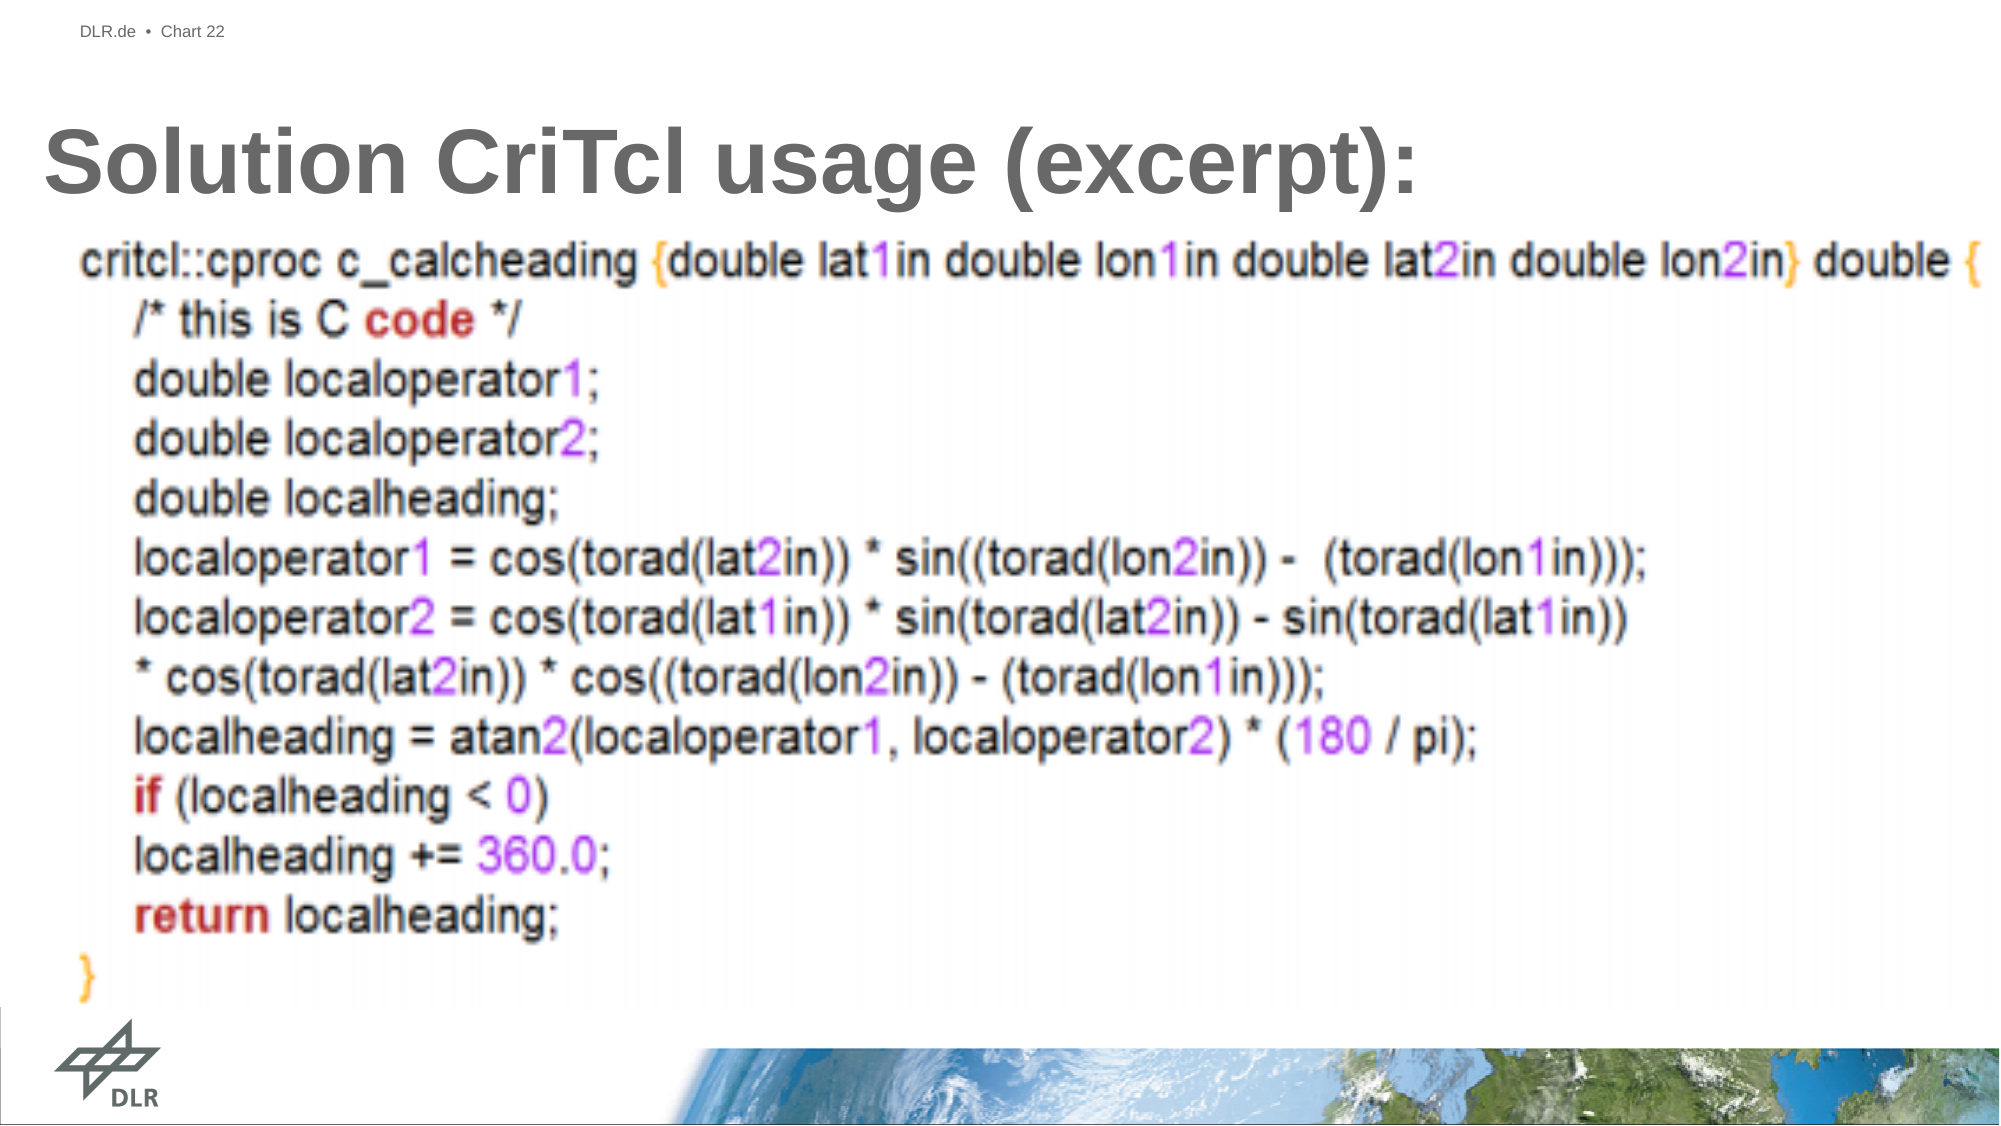

DLR.de • Chart
# Solution CriTcl usage (excerpt):